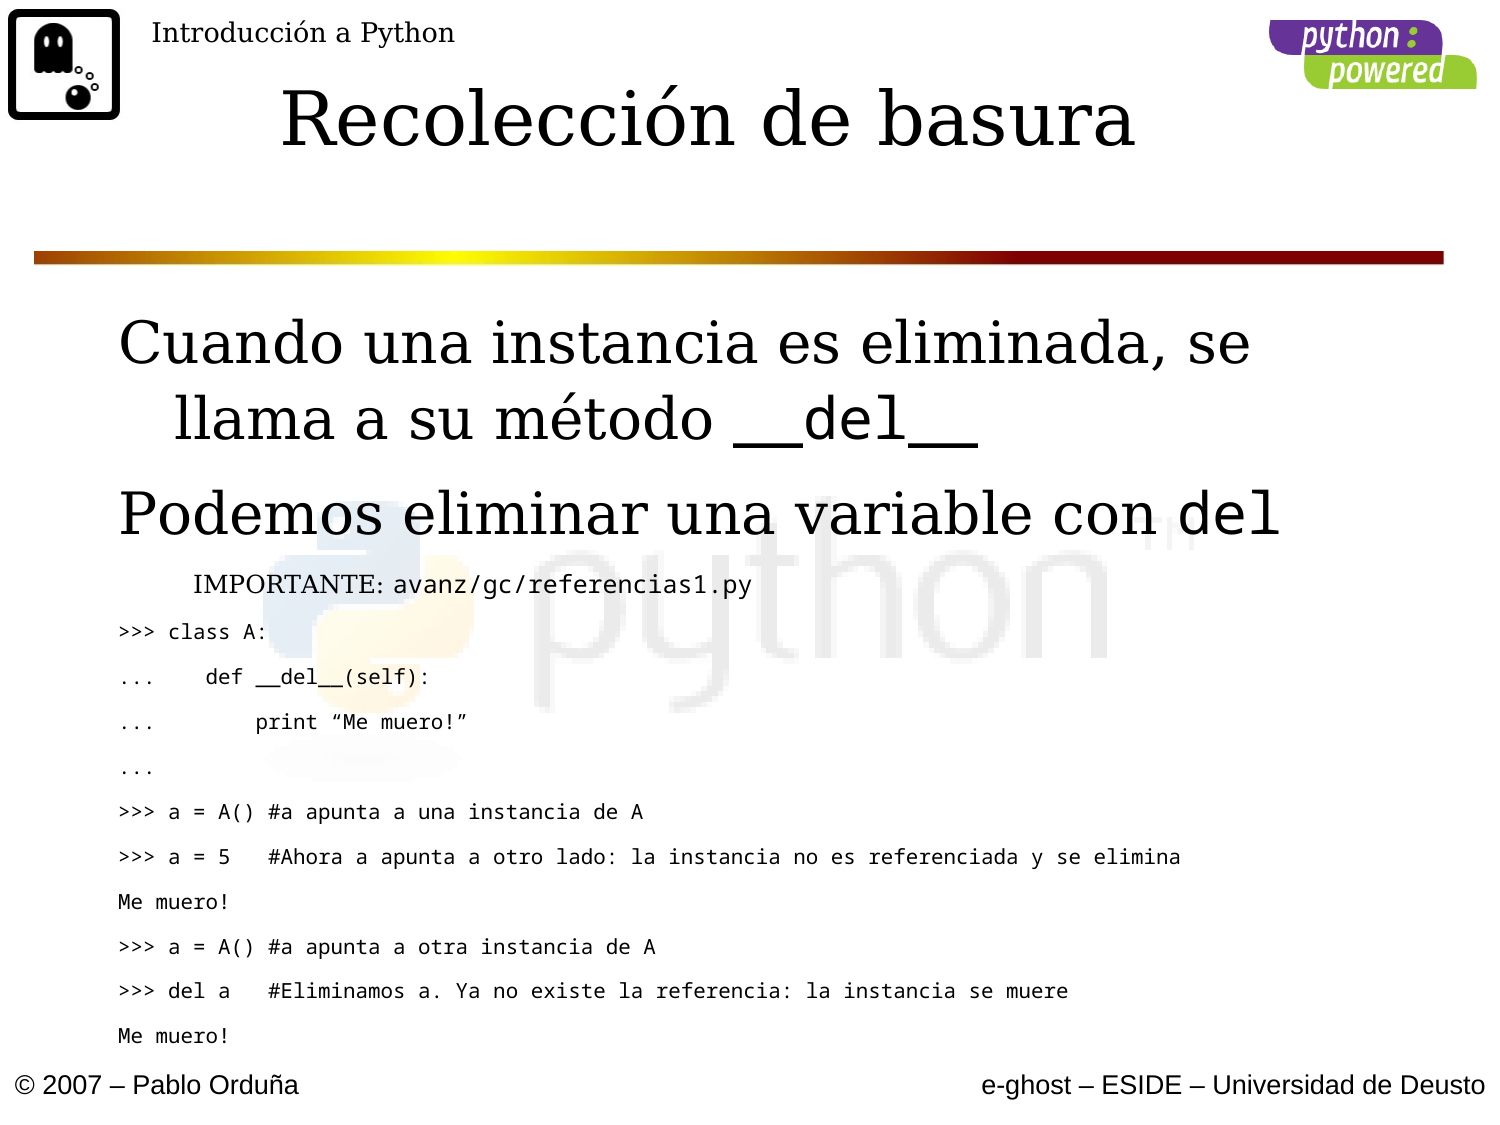

# Recolección de basura
Cuando una instancia es eliminada, se llama a su método __del__
Podemos eliminar una variable con del
IMPORTANTE: avanz/gc/referencias1.py
>>> class A:
... def __del__(self):
... print “Me muero!”
...
>>> a = A()	#a apunta a una instancia de A
>>> a = 5 	#Ahora a apunta a otro lado: la instancia no es referenciada y se elimina
Me muero!
>>> a = A()	#a apunta a otra instancia de A
>>> del a	#Eliminamos a. Ya no existe la referencia: la instancia se muere
Me muero!